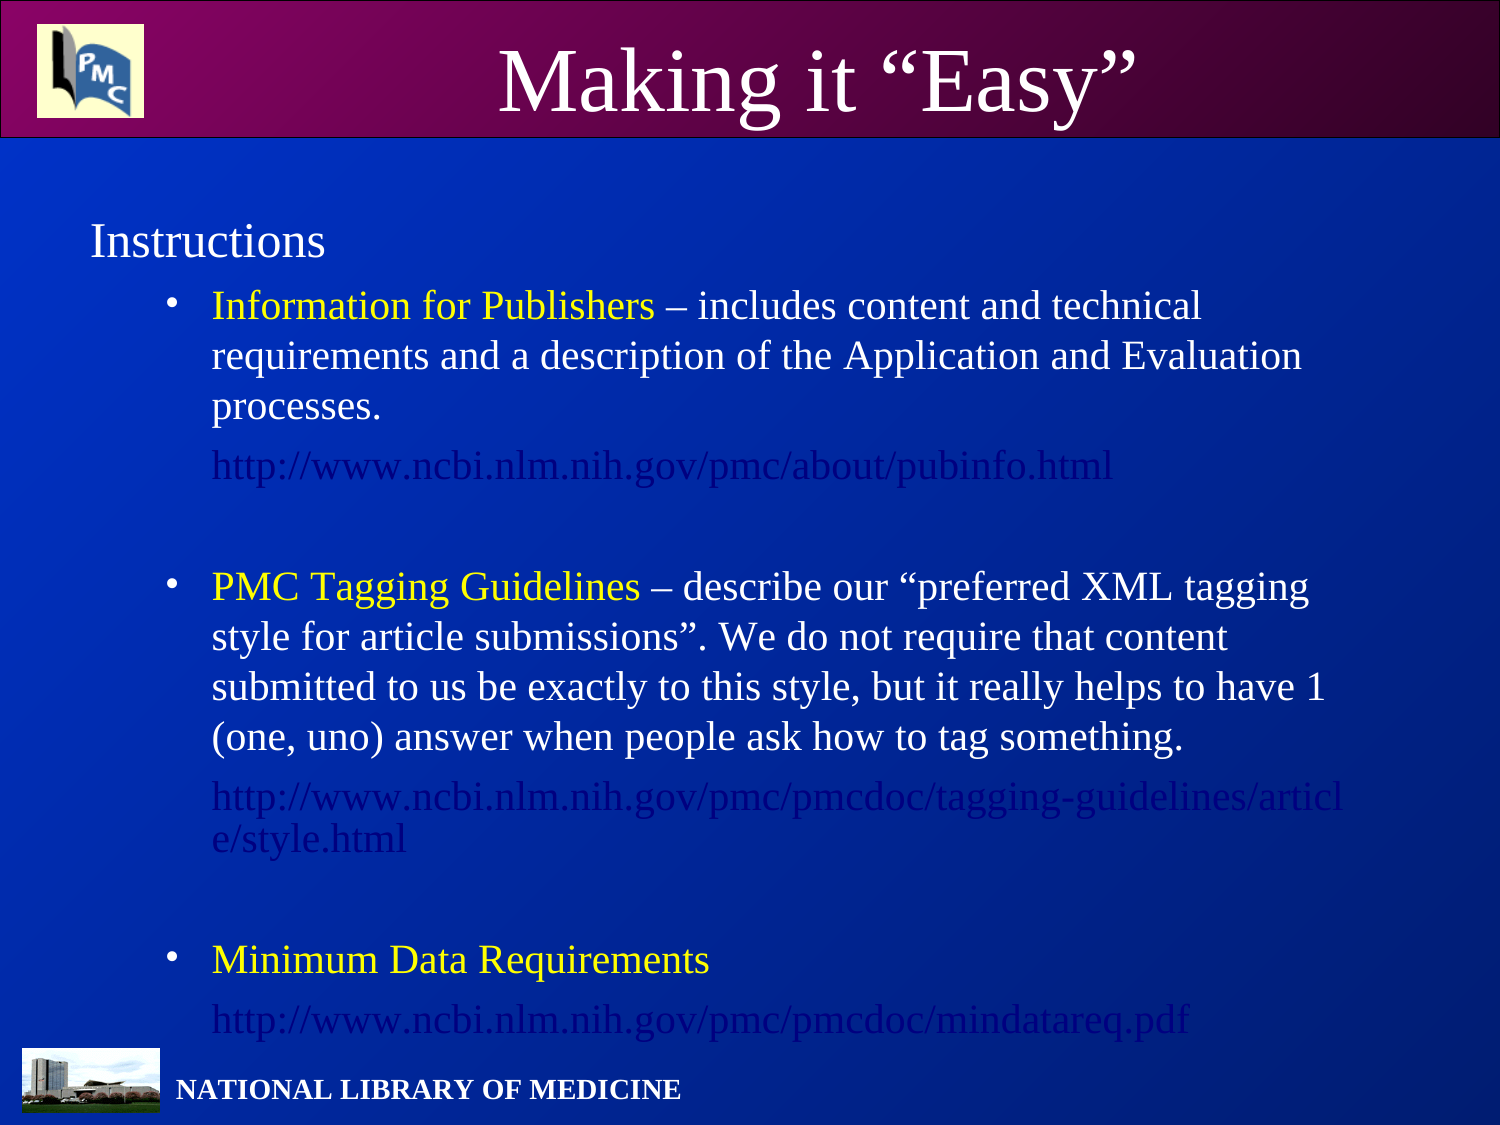

# Making it “Easy”
Instructions
Information for Publishers – includes content and technical requirements and a description of the Application and Evaluation processes.
http://www.ncbi.nlm.nih.gov/pmc/about/pubinfo.html
PMC Tagging Guidelines – describe our “preferred XML tagging style for article submissions”. We do not require that content submitted to us be exactly to this style, but it really helps to have 1 (one, uno) answer when people ask how to tag something.
http://www.ncbi.nlm.nih.gov/pmc/pmcdoc/tagging-guidelines/article/style.html
Minimum Data Requirements
http://www.ncbi.nlm.nih.gov/pmc/pmcdoc/mindatareq.pdf